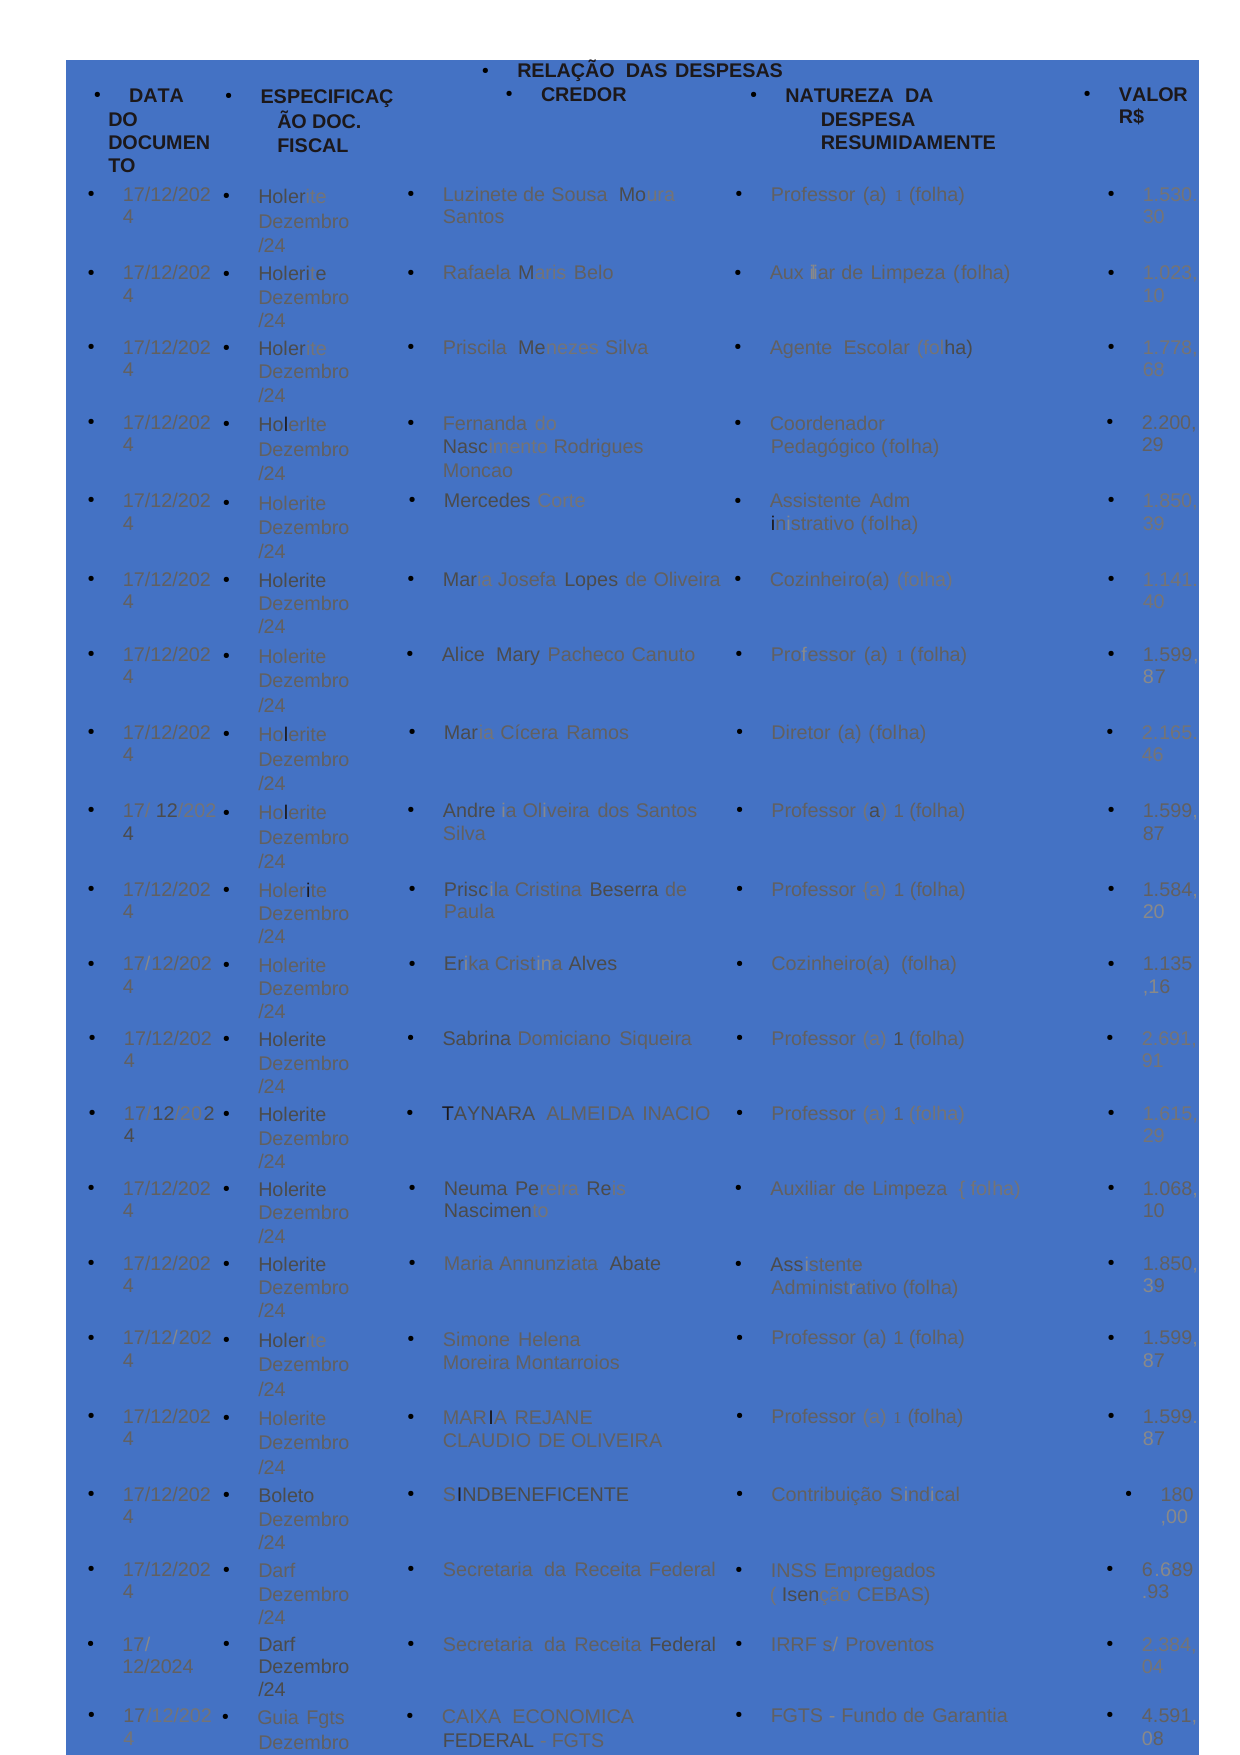

| RELAÇÃO DAS DESPESAS | | | | |
| --- | --- | --- | --- | --- |
| DATA DO DOCUMENTO | ESPECIFICAÇÃO DOC. FISCAL | CREDOR | NATUREZA DA DESPESA RESUMIDAMENTE | VALOR R$ |
| 17/12/2024 | Holerite Dezembro/24 | Luzinete de Sousa Moura Santos | Professor (a) 1 (folha) | 1.530.30 |
| 17/12/2024 | Holerite Dezembro/24 | Rafaela Maris Belo | Aux iliar de Limpeza (folha) | 1.023,10 |
| 17/12/2024 | Holerite Dezembro/24 | Priscila Menezes Silva | Agente Escolar (folha) | 1.778,68 |
| 17/12/2024 | Holerlte Dezembro/24 | Fernanda do Nascimento Rodrigues Moncao | Coordenador Pedagógico (folha) | 2.200,29 |
| 17/12/2024 | Holerite Dezembro/24 | Mercedes Corte | Assistente Adm inistrativo (folha) | 1.850,39 |
| 17/12/2024 | Holerite Dezembro/24 | Maria Josefa Lopes de Oliveira | Cozinheiro(a) (folha) | 1.141.40 |
| 17/12/2024 | Holerite Dezembro/24 | Alice Mary Pacheco Canuto | Professor (a) 1 (folha) | 1.599,87 |
| 17/12/2024 | Holerite Dezembro/24 | Maria Cícera Ramos | Diretor (a) (folha) | 2.165.46 |
| 17/ 12/202 4 | Holerite Dezembro/24 | Andre ia Oliveira dos Santos Silva | Professor (a) 1 (folha) | 1.599,87 |
| 17/12/2024 | Holerite Dezembro/24 | Priscila Cristina Beserra de Paula | Professor {a) 1 (folha) | 1.584,20 |
| 17/12/2024 | Holerite Dezembro/24 | Erika Cristina Alves | Cozinheiro(a) (folha) | 1.135,16 |
| 17/12/2024 | Holerite Dezembro/24 | Sabrina Domiciano Siqueira | Professor (a) 1 (folha) | 2.691,91 |
| 17/12/2024 | Holerite Dezembro/24 | TAYNARA ALMEIDA INACIO | Professor (a) 1 (folha) | 1.615,29 |
| 17/12/2024 | Holerite Dezembro/24 | Neuma Pereira Reis Nascimento | Auxiliar de Limpeza { folha) | 1.068,10 |
| 17/12/2024 | Holerite Dezembro/24 | Maria Annunziata Abate | Assistente Administrativo (folha) | 1.850,39 |
| 17/12/2024 | Holerite Dezembro/24 | Simone Helena Moreira Montarroios | Professor (a) 1 (folha) | 1.599,87 |
| 17/12/2024 | Holerite Dezembro/24 | MARIA REJANE CLAUDIO DE OLIVEIRA | Professor (a) 1 (folha) | 1.599.87 |
| 17/12/2024 | Boleto Dezembro/24 | SINDBENEFICENTE | Contribuição Sindical | 180,00 |
| 17/12/2024 | Darf Dezembro/24 | Secretaria da Receita Federal | INSS Empregados ( Isenção CEBAS) | 6.689.93 |
| 17/ 12/2024 | Darf Dezembro/24 | Secretaria da Receita Federal | IRRF s/ Proventos | 2.384,04 |
| 17/12/2024 | Guia Fgts Dezembro/24 | CAIXA ECONOMICA FEDERAL - FGTS | FGTS - Fundo de Garantia | 4.591,08 |
| 17/12/2024 | Extrato/Tarifa 202492 | BANCO DO BRASIL SA (Agência. 2876) | Financeira | 1,50 |
| 17/12/2024 | Extrato/Tarifa 202493 | BANCO DO BRASIL SA (Agência. 2876) | Financeira | 1,50 |
| 17/12/2024 | Extrato/Tarifa 202494 | BANCO DO BRASIL SA (Agência. 2876) | Financeira | 1,50 |
P:Sn ?P.l?O